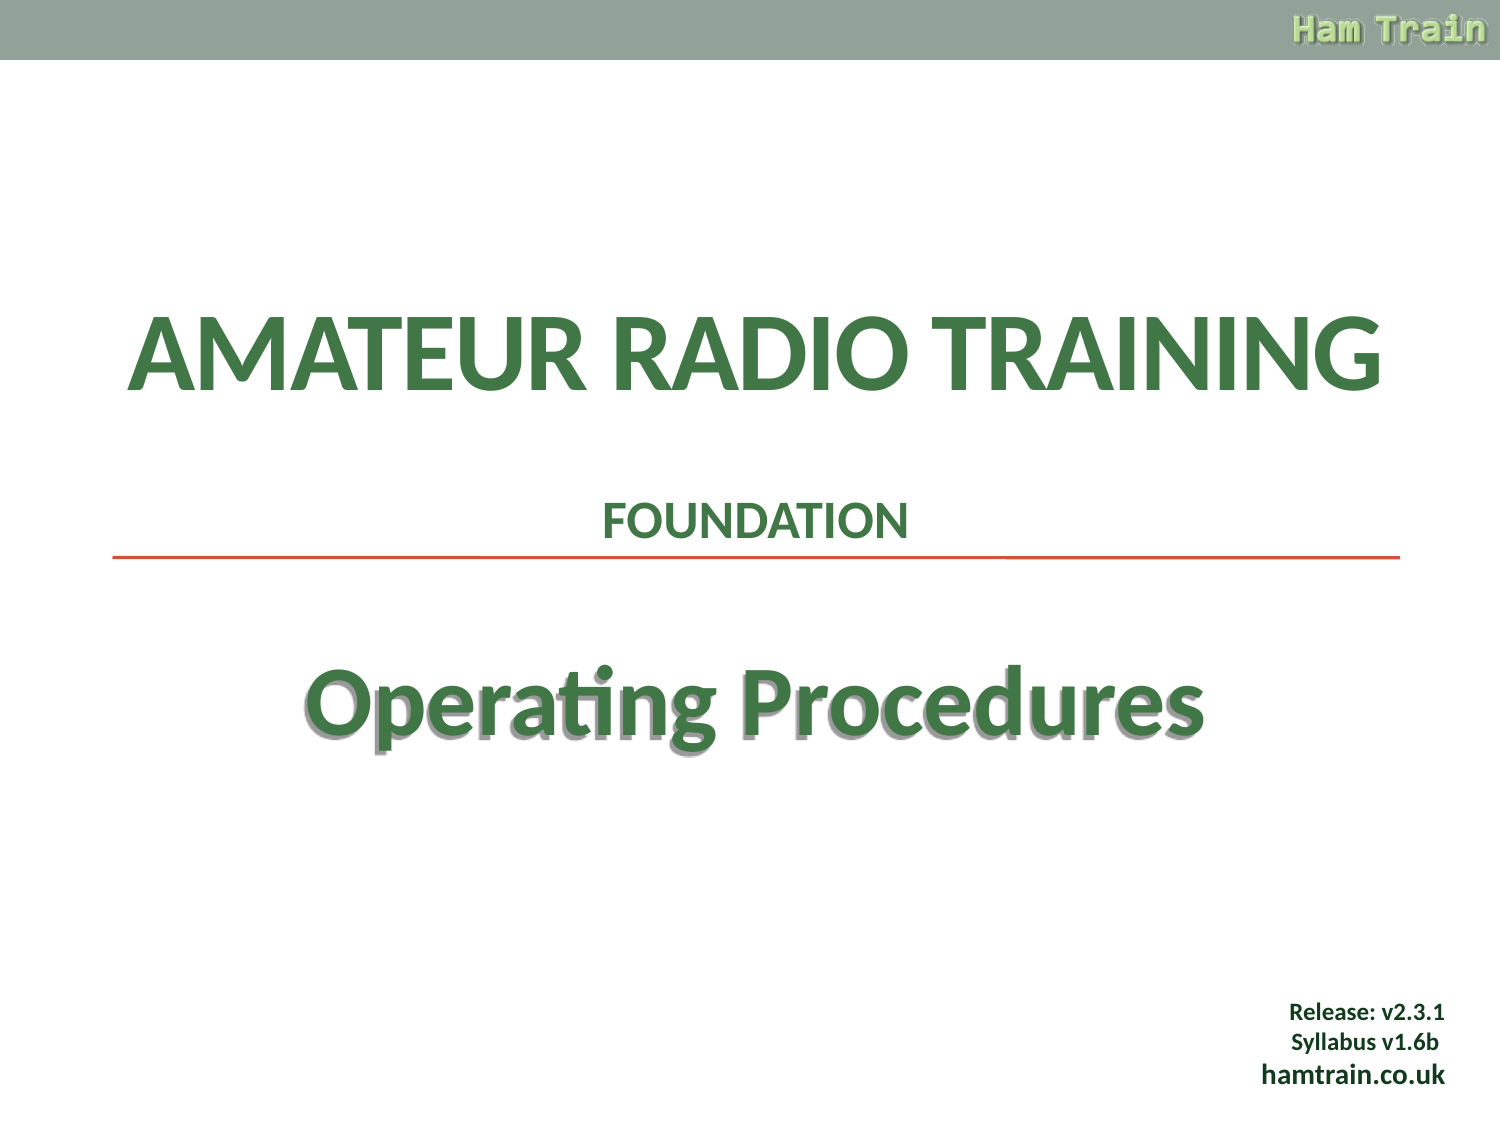

# AMATEUR RADIO TRAINING
FOUNDATION
Operating Procedures
Release: v2.3.1
Syllabus v1.6b
hamtrain.co.uk